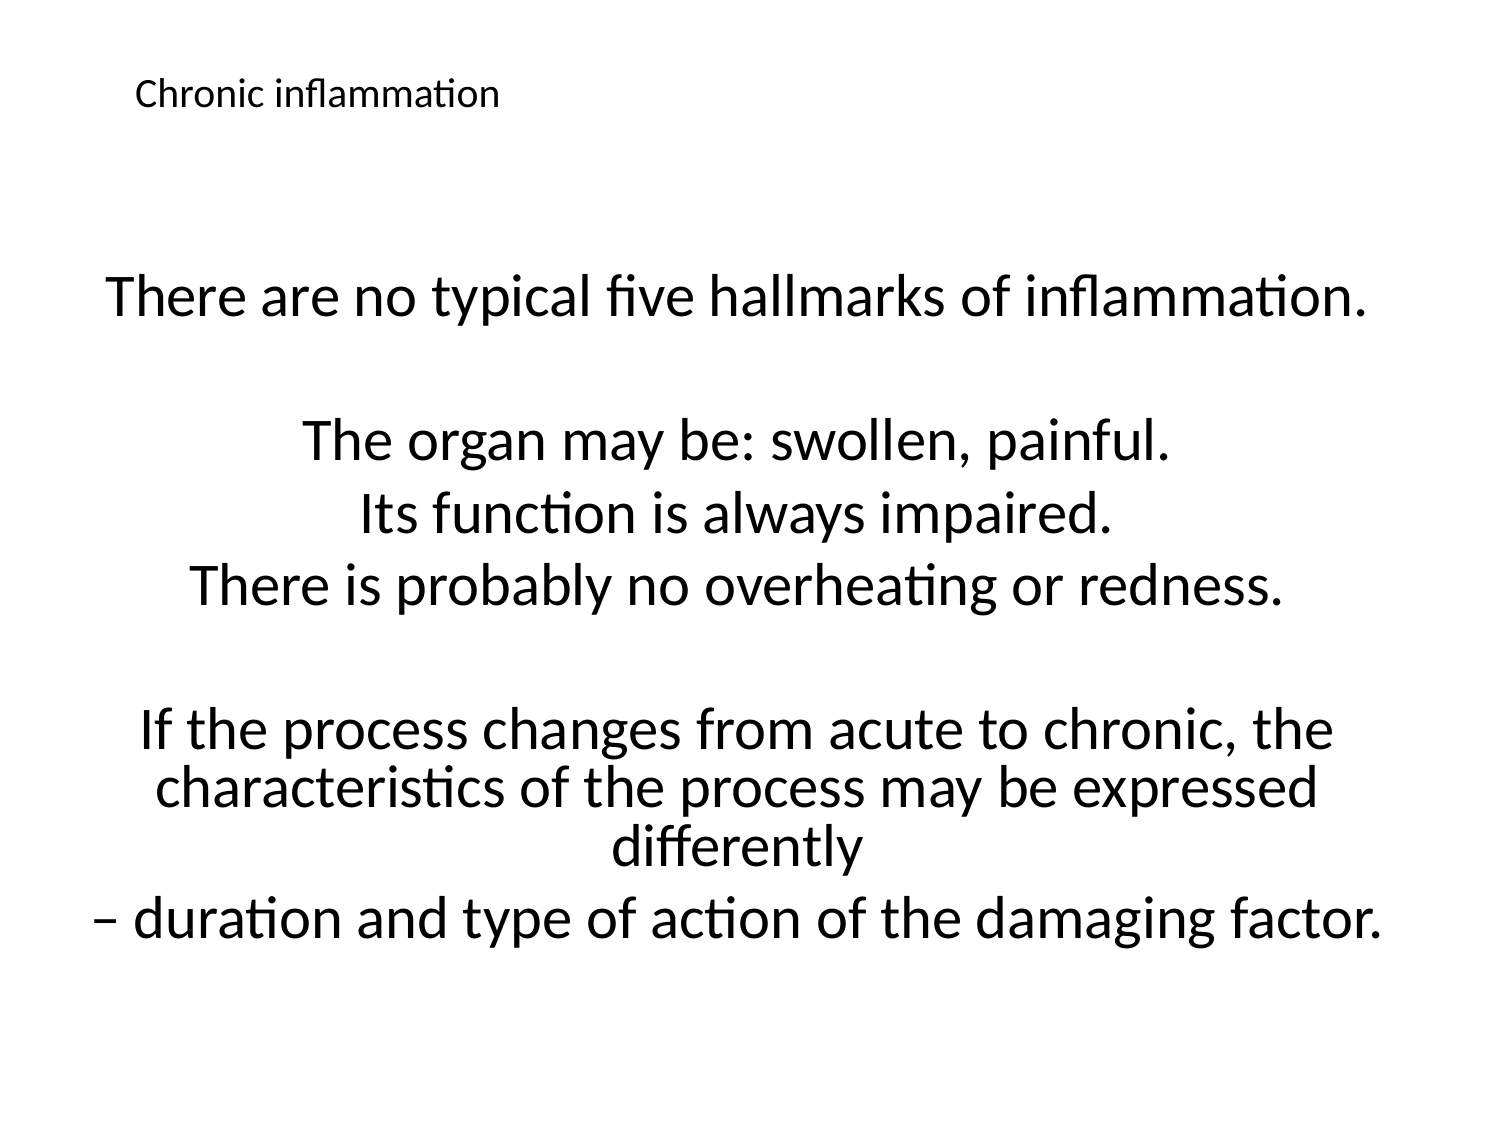

# Chronic inflammation
There are no typical five hallmarks of inflammation.
The organ may be: swollen, painful.
Its function is always impaired.
There is probably no overheating or redness.
If the process changes from acute to chronic, the characteristics of the process may be expressed differently
– duration and type of action of the damaging factor.